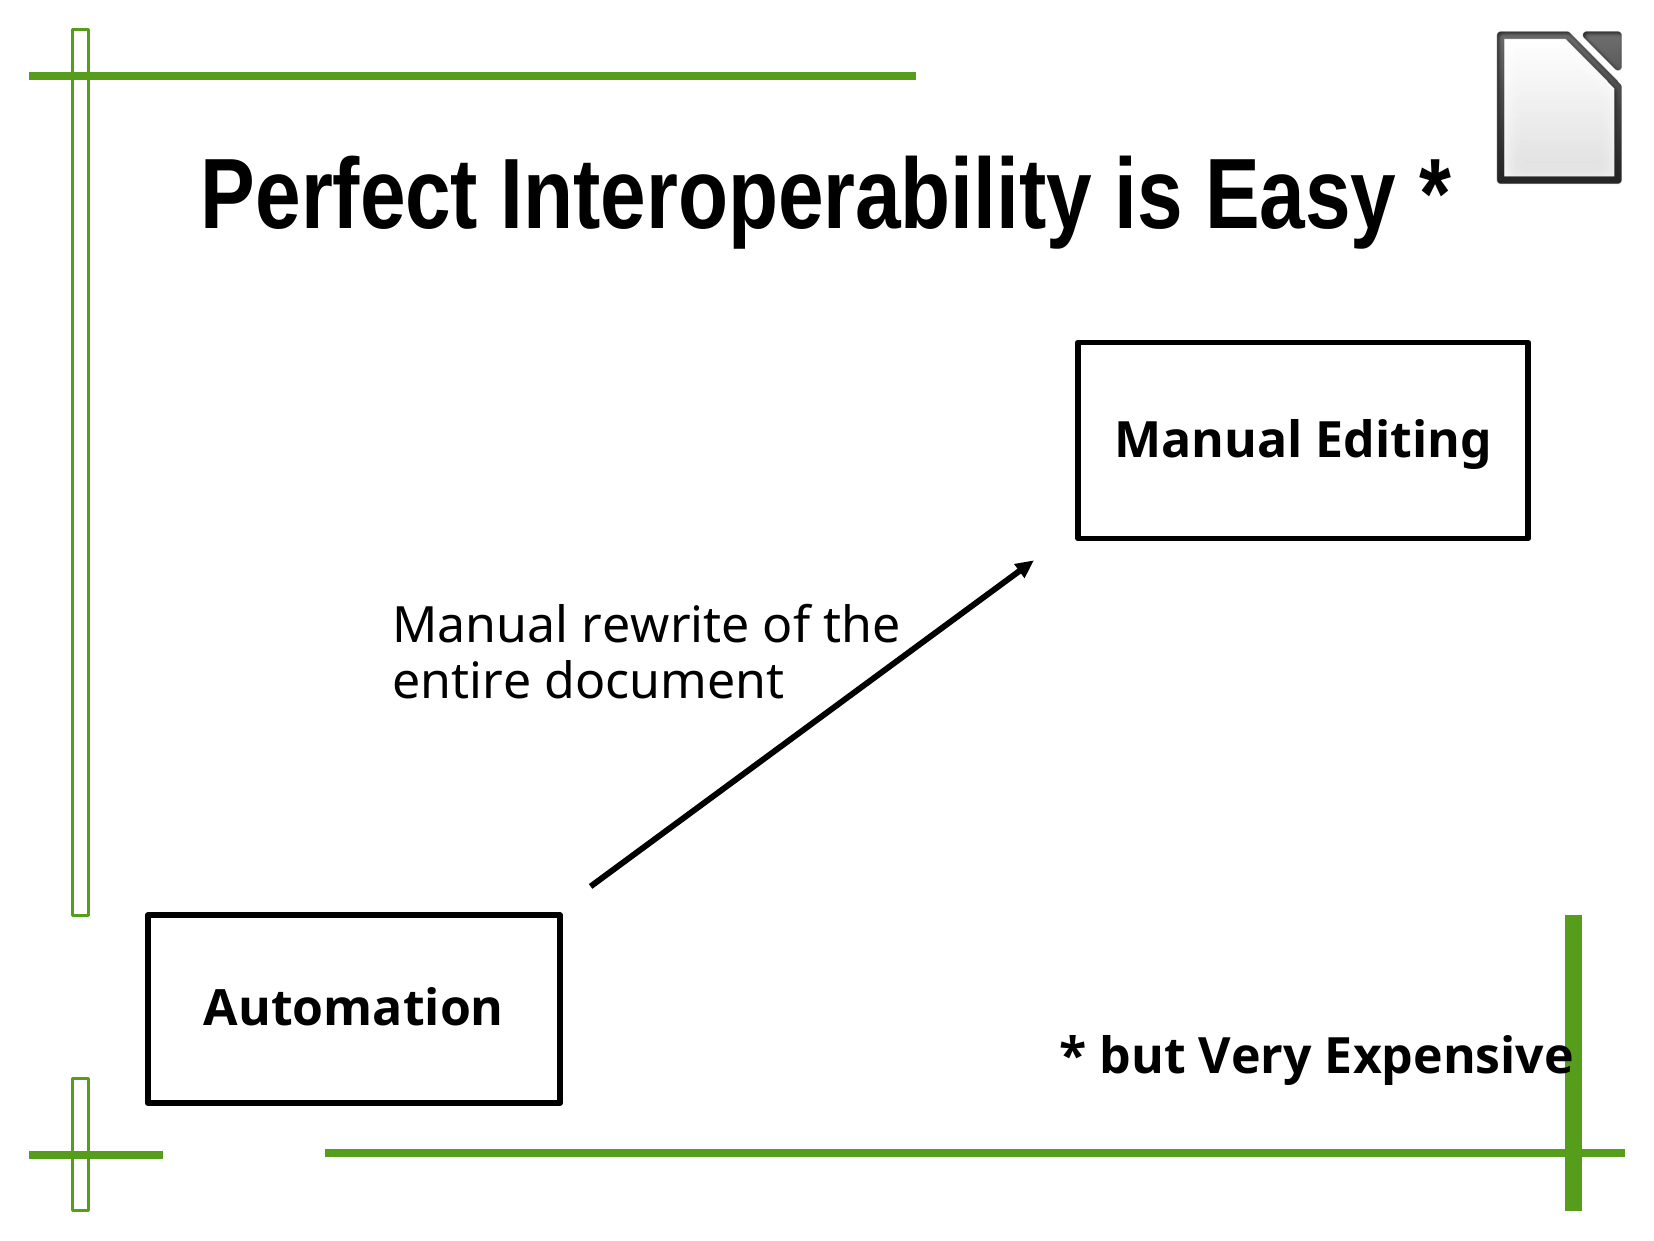

# Perfect Interoperability is Easy *
Manual Editing
Manual rewrite of the entire document
Automation
* but Very Expensive